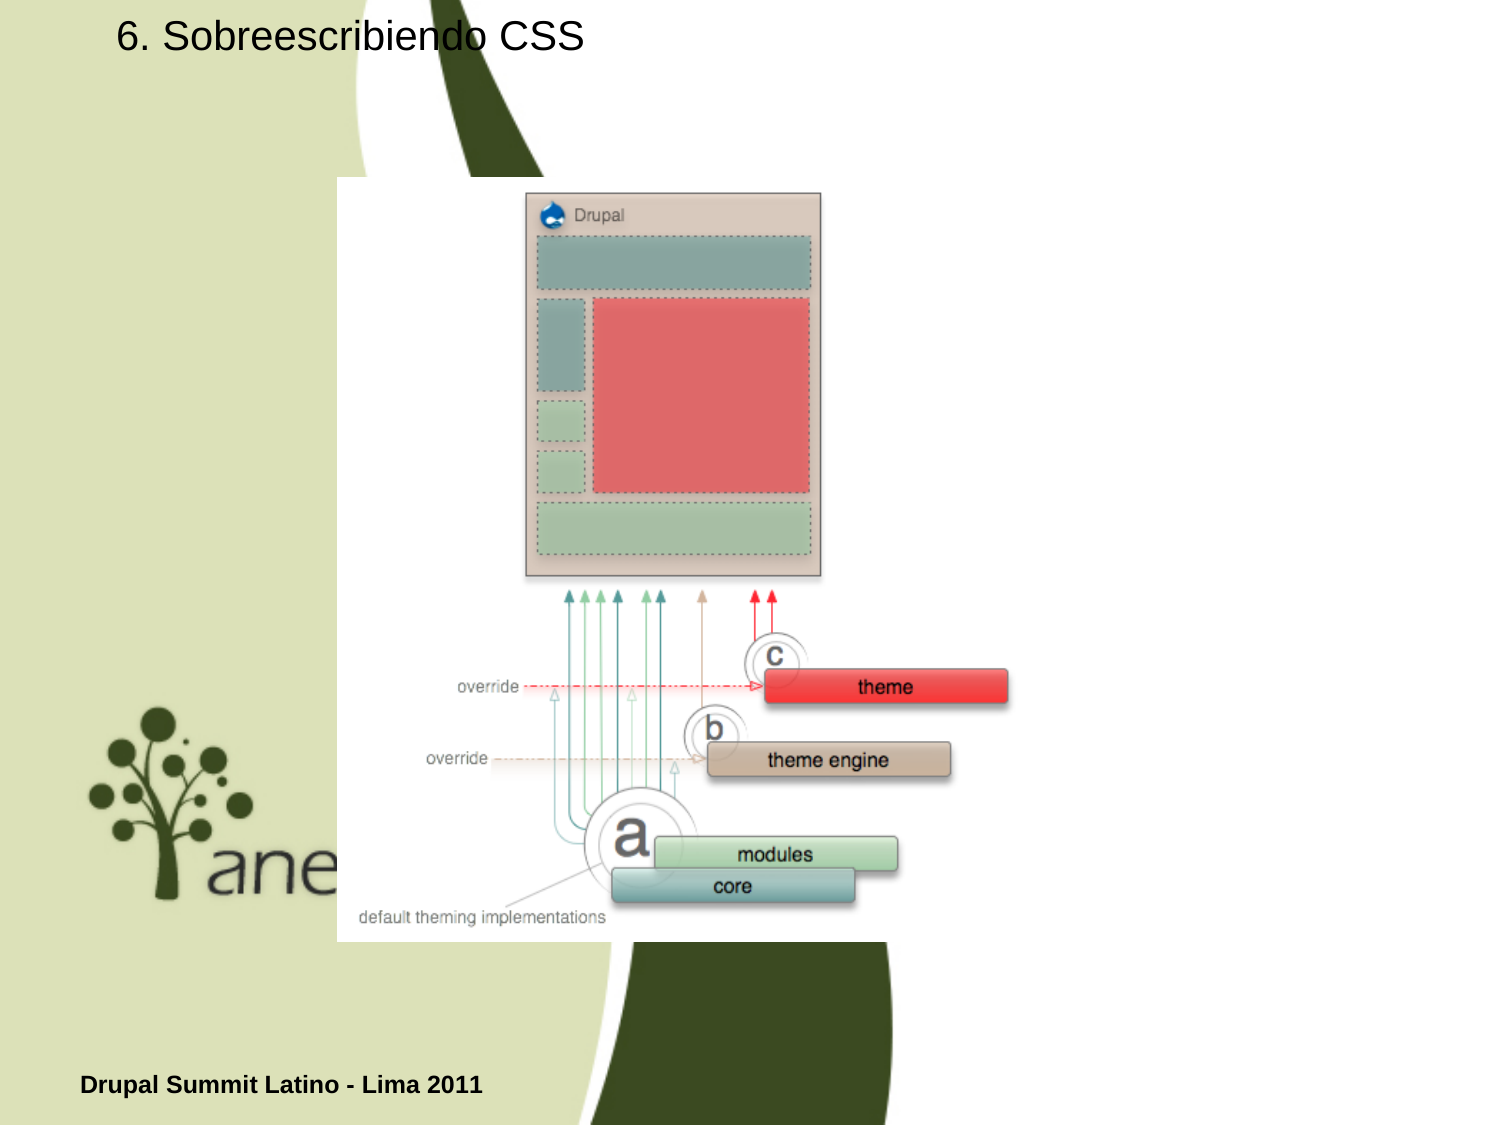

6. Sobreescribiendo CSS
Drupal Summit Latino - Lima 2011